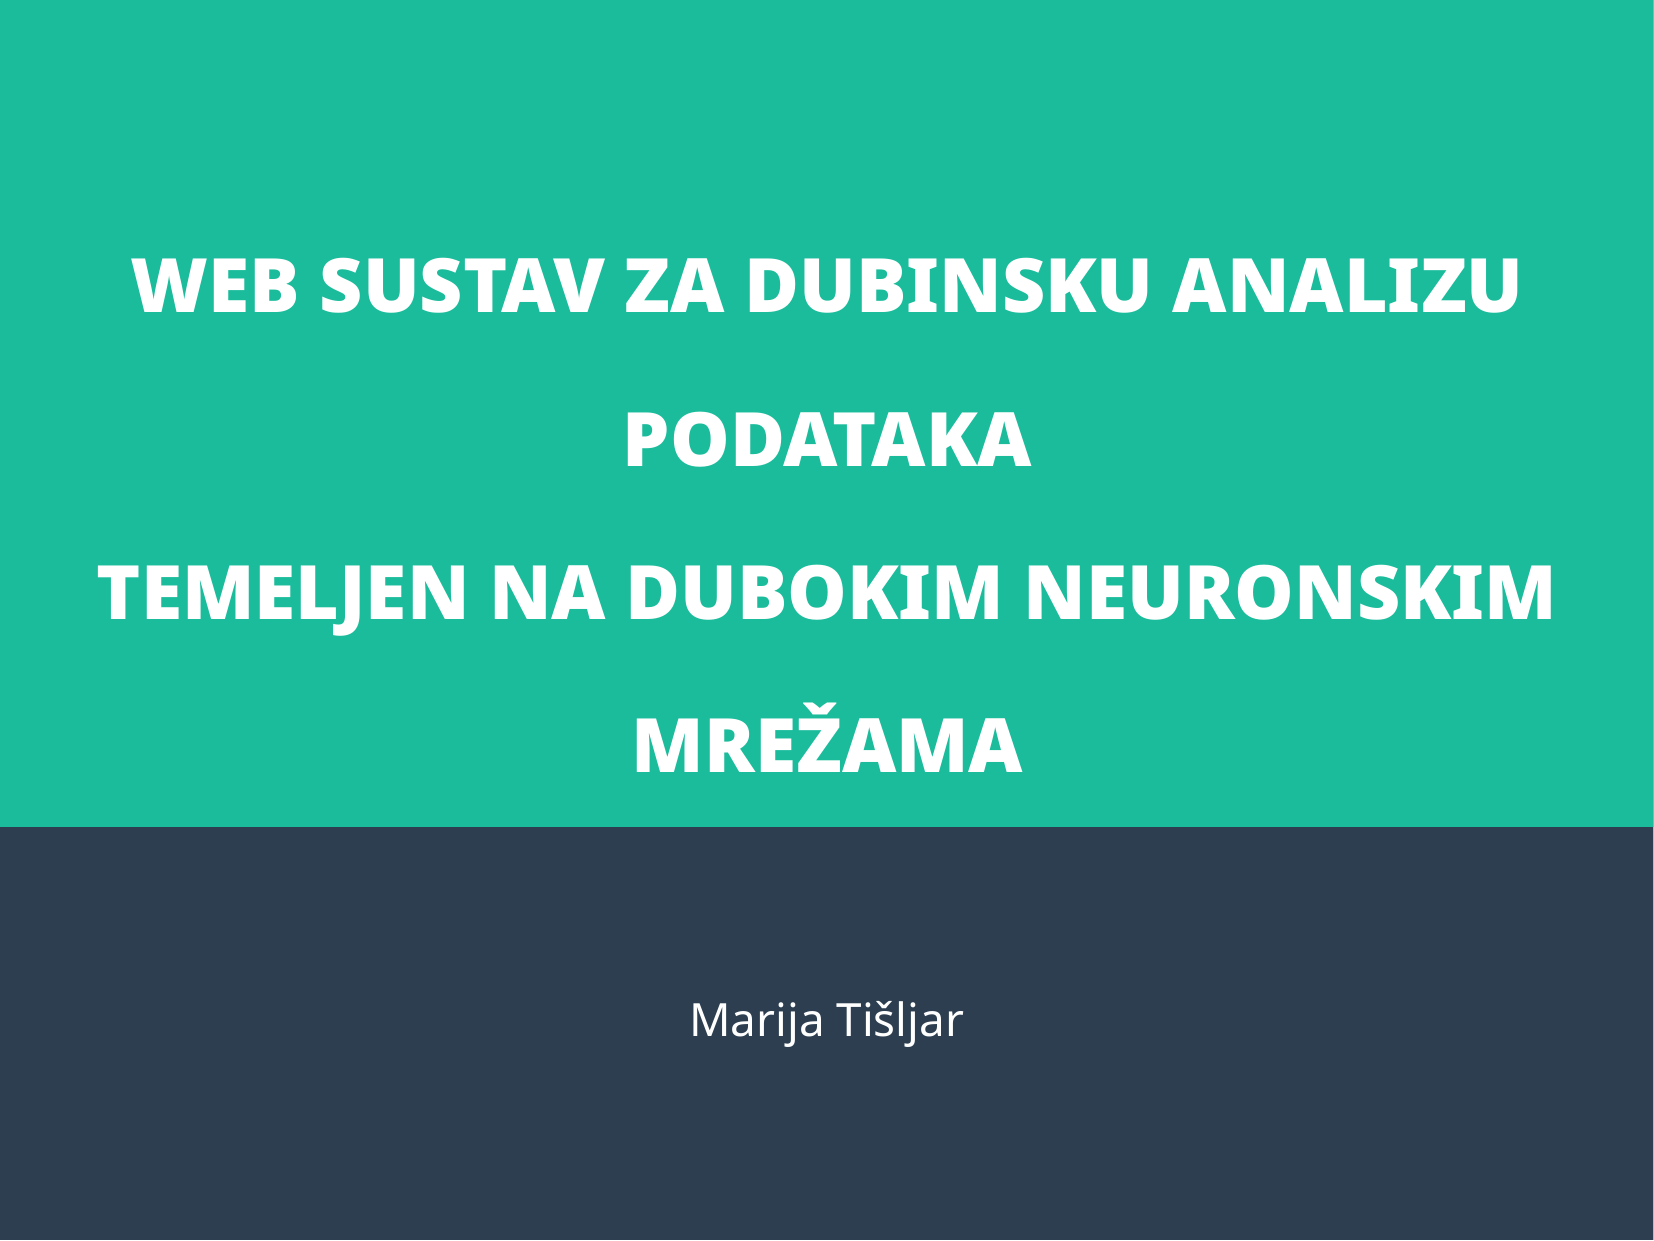

# WEB SUSTAV ZA DUBINSKU ANALIZU PODATAKA TEMELJEN NA DUBOKIM NEURONSKIM MREŽAMA
Marija Tišljar